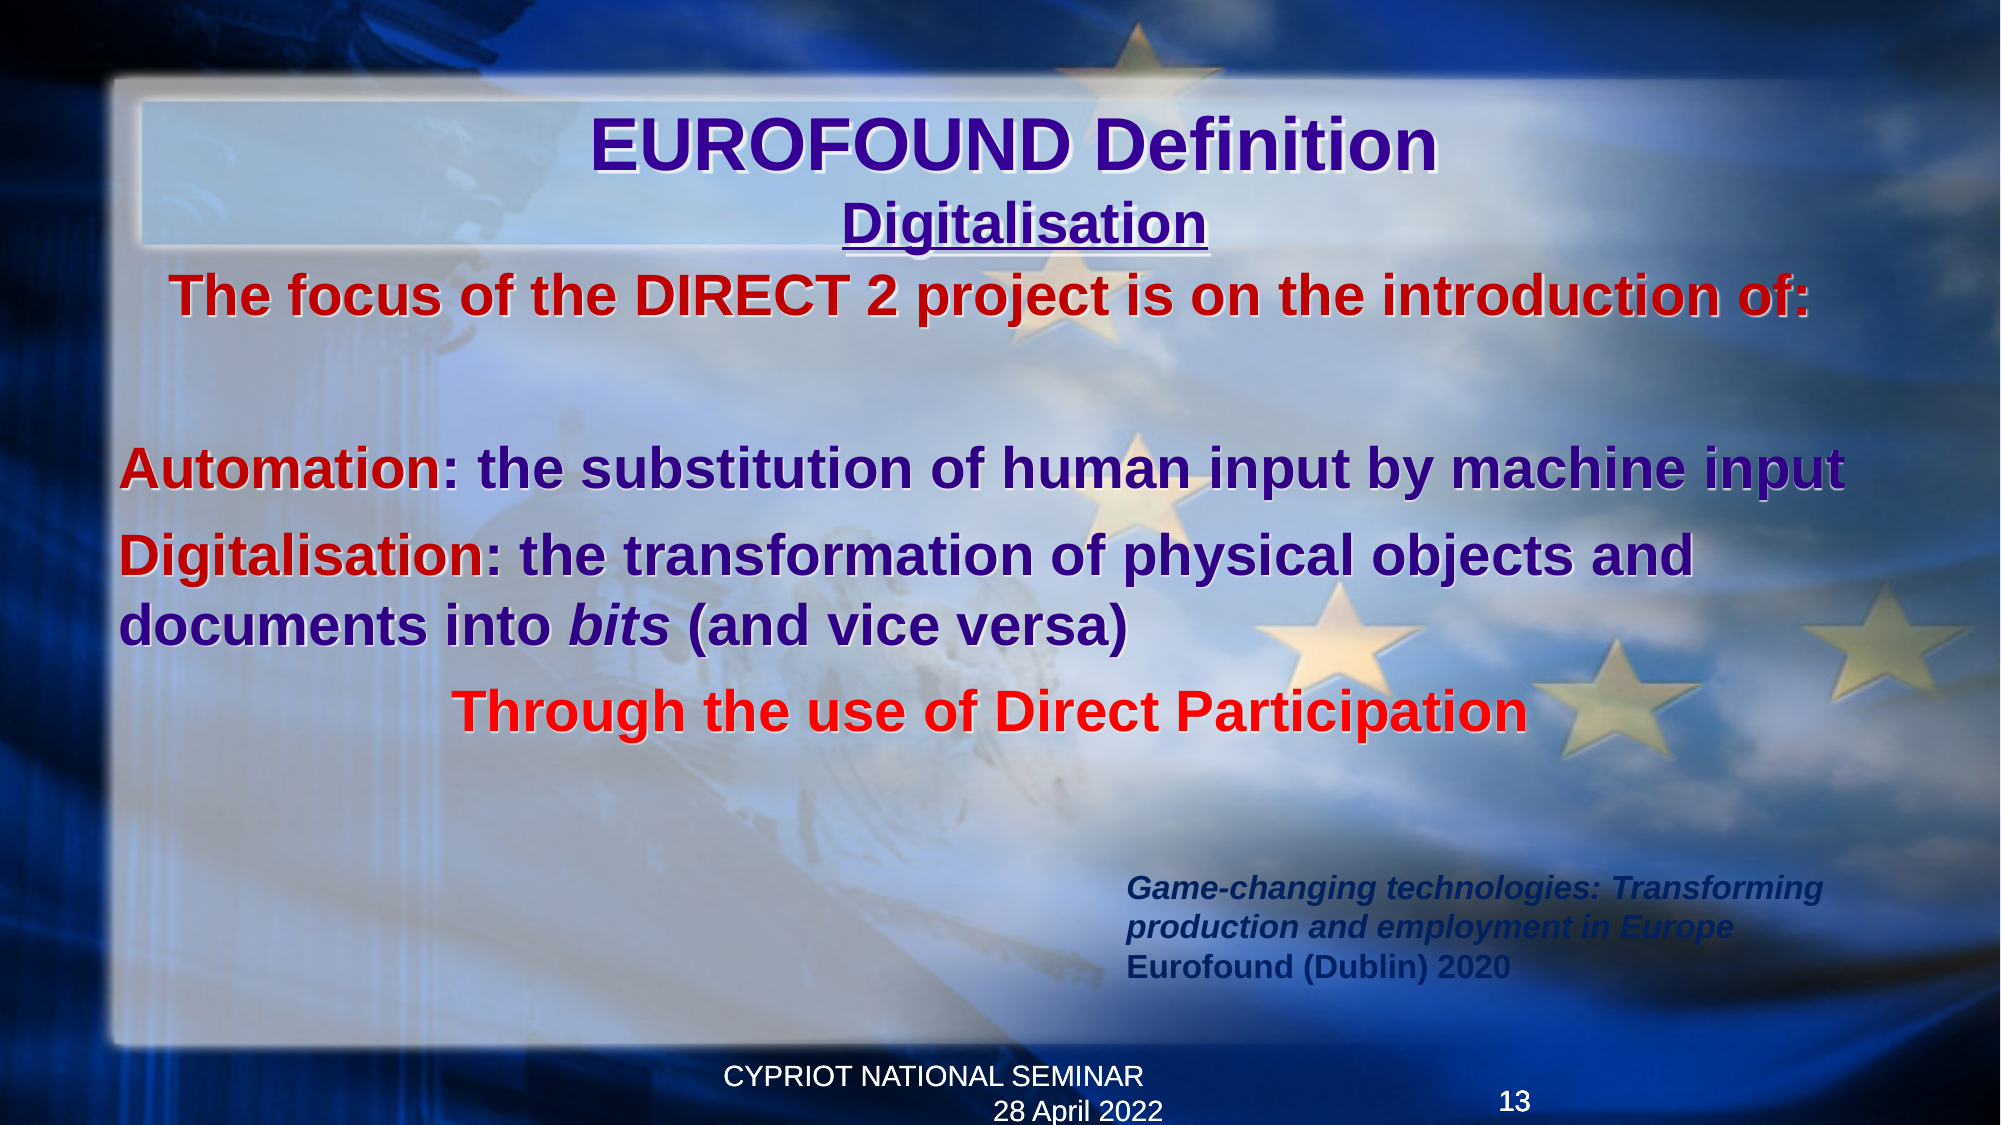

# EUROFOUND Definition Digitalisation
The focus of the DIRECT 2 project is on the introduction of:
Automation: the substitution of human input by machine input
Digitalisation: the transformation of physical objects and documents into bits (and vice versa)
Through the use of Direct Participation
Game-changing technologies: Transforming production and employment in Europe
Eurofound (Dublin) 2020
CYPRIOT NATIONAL SEMINAR 28 April 2022
CYPRIOT NATIONAL SEMINAR 28 April 2022